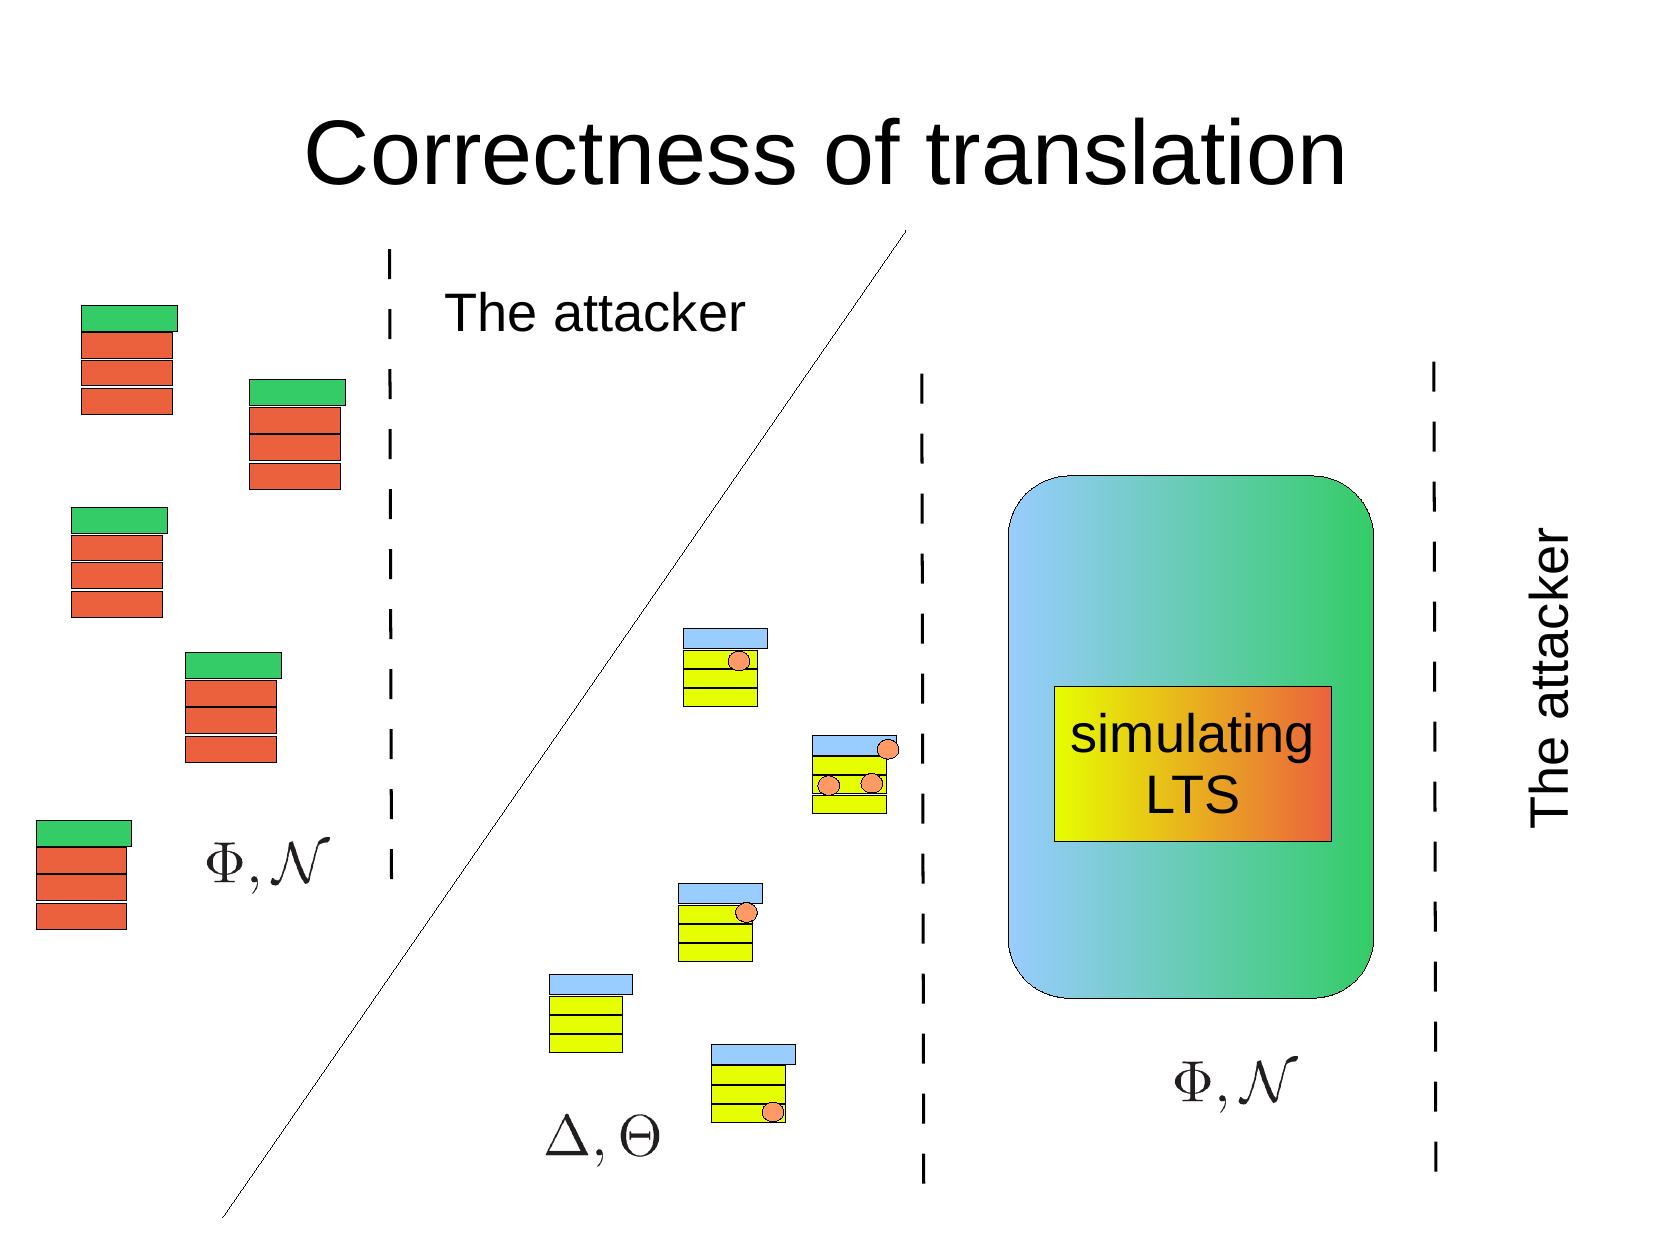

# Correctness of translation
The attacker
The attacker
simulating
LTS